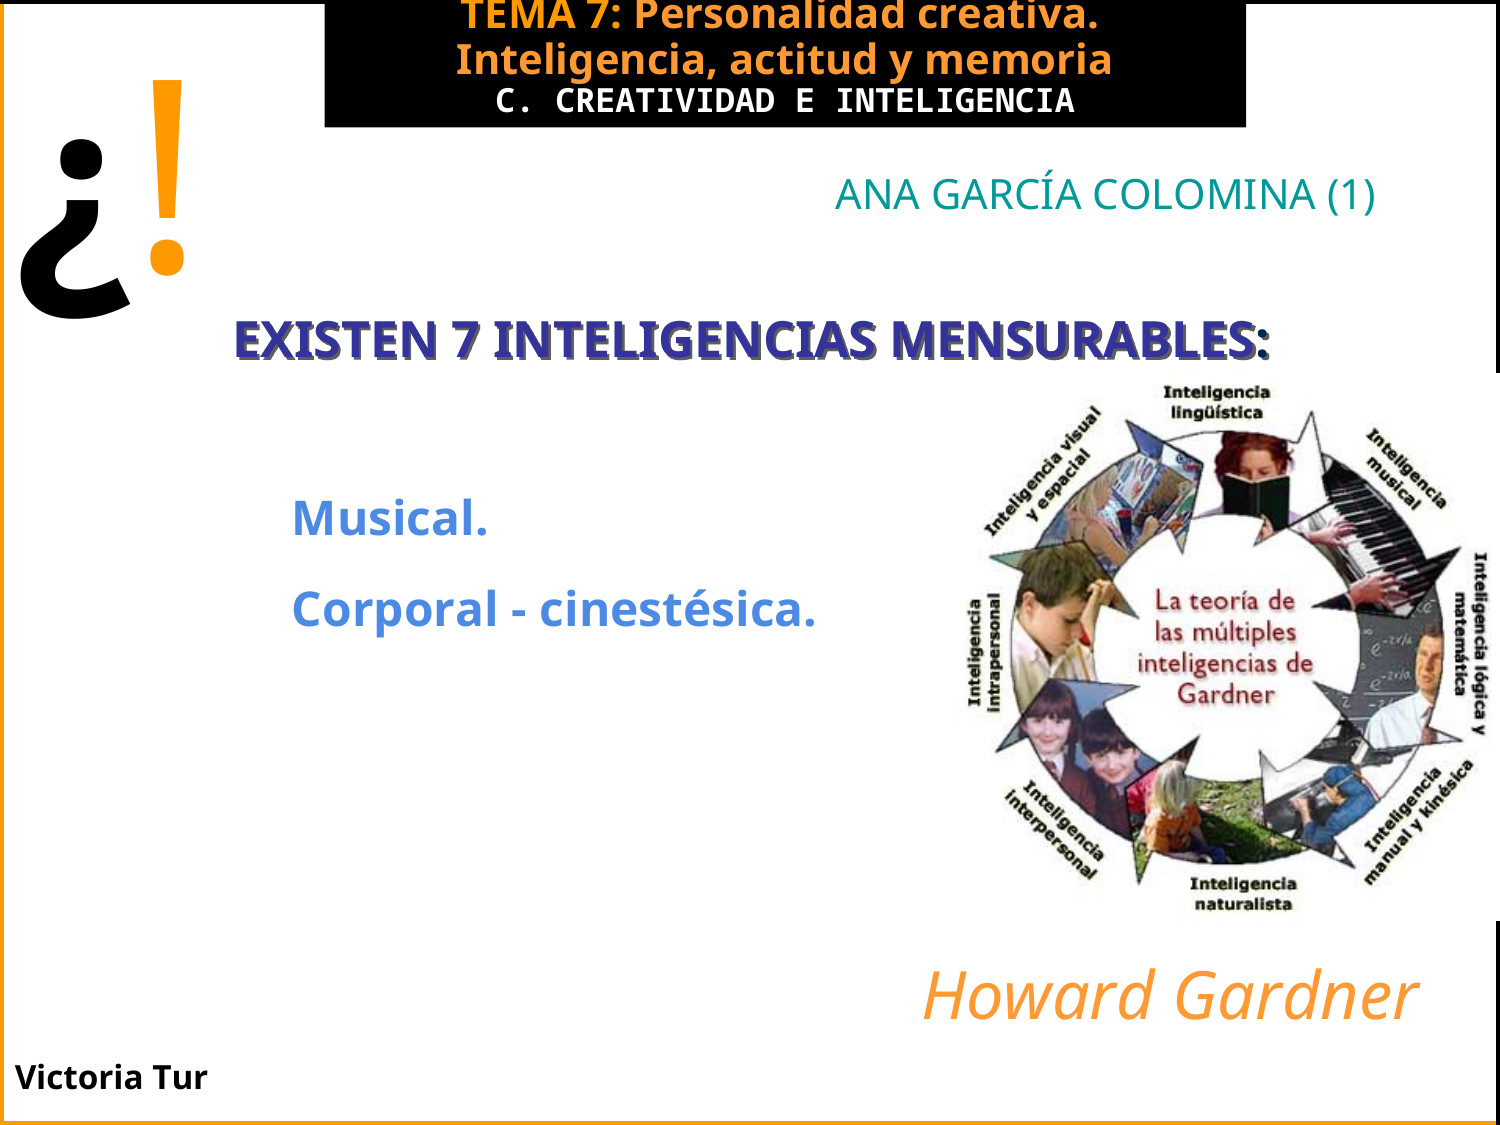

ANA GARCÍA COLOMINA (1)
EXISTEN 7 INTELIGENCIAS MENSURABLES:
Musical.
Corporal - cinestésica.
Howard Gardner